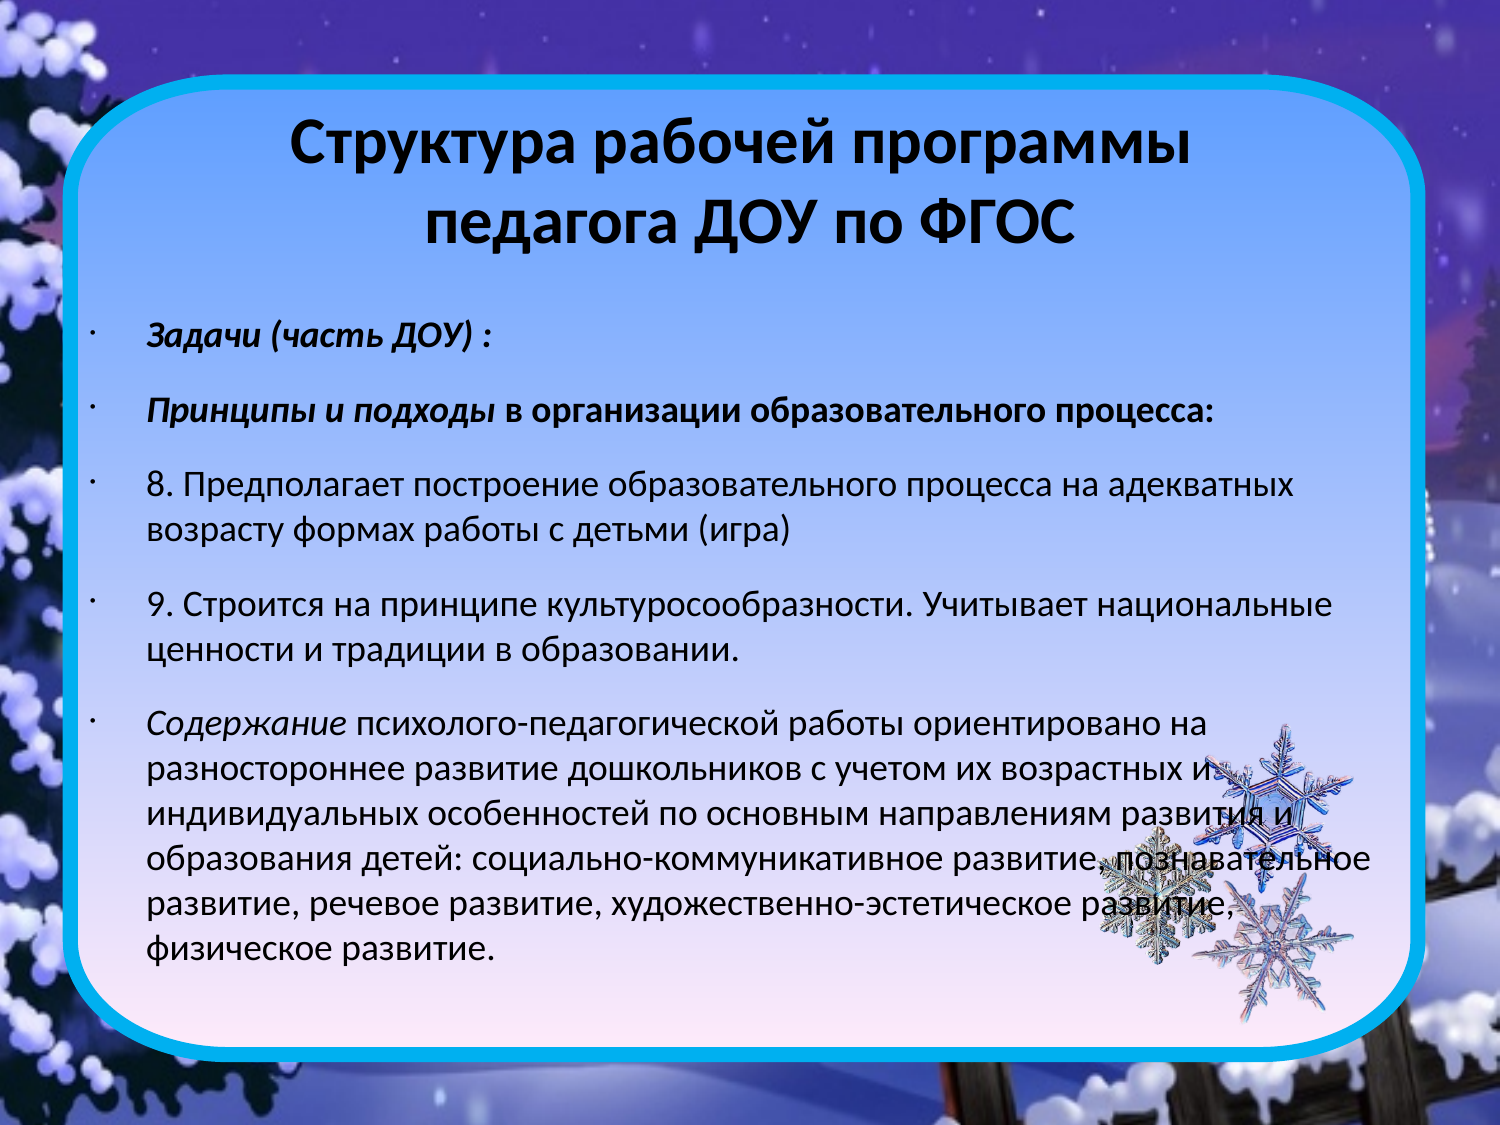

# Структура рабочей программы педагога ДОУ по ФГОС
Задачи (часть ДОУ) :
Принципы и подходы в организации образовательного процесса:
8. Предполагает построение образовательного процесса на адекватных возрасту формах работы с детьми (игра)
9. Строится на принципе культуросообразности. Учитывает национальные ценности и традиции в образовании.
Содержание психолого-педагогической работы ориентировано на разностороннее развитие дошкольников с учетом их возрастных и индивидуальных особенностей по основным направлениям развития и образования детей: социально-коммуникативное развитие, познавательное развитие, речевое развитие, художественно-эстетическое развитие, физическое развитие.